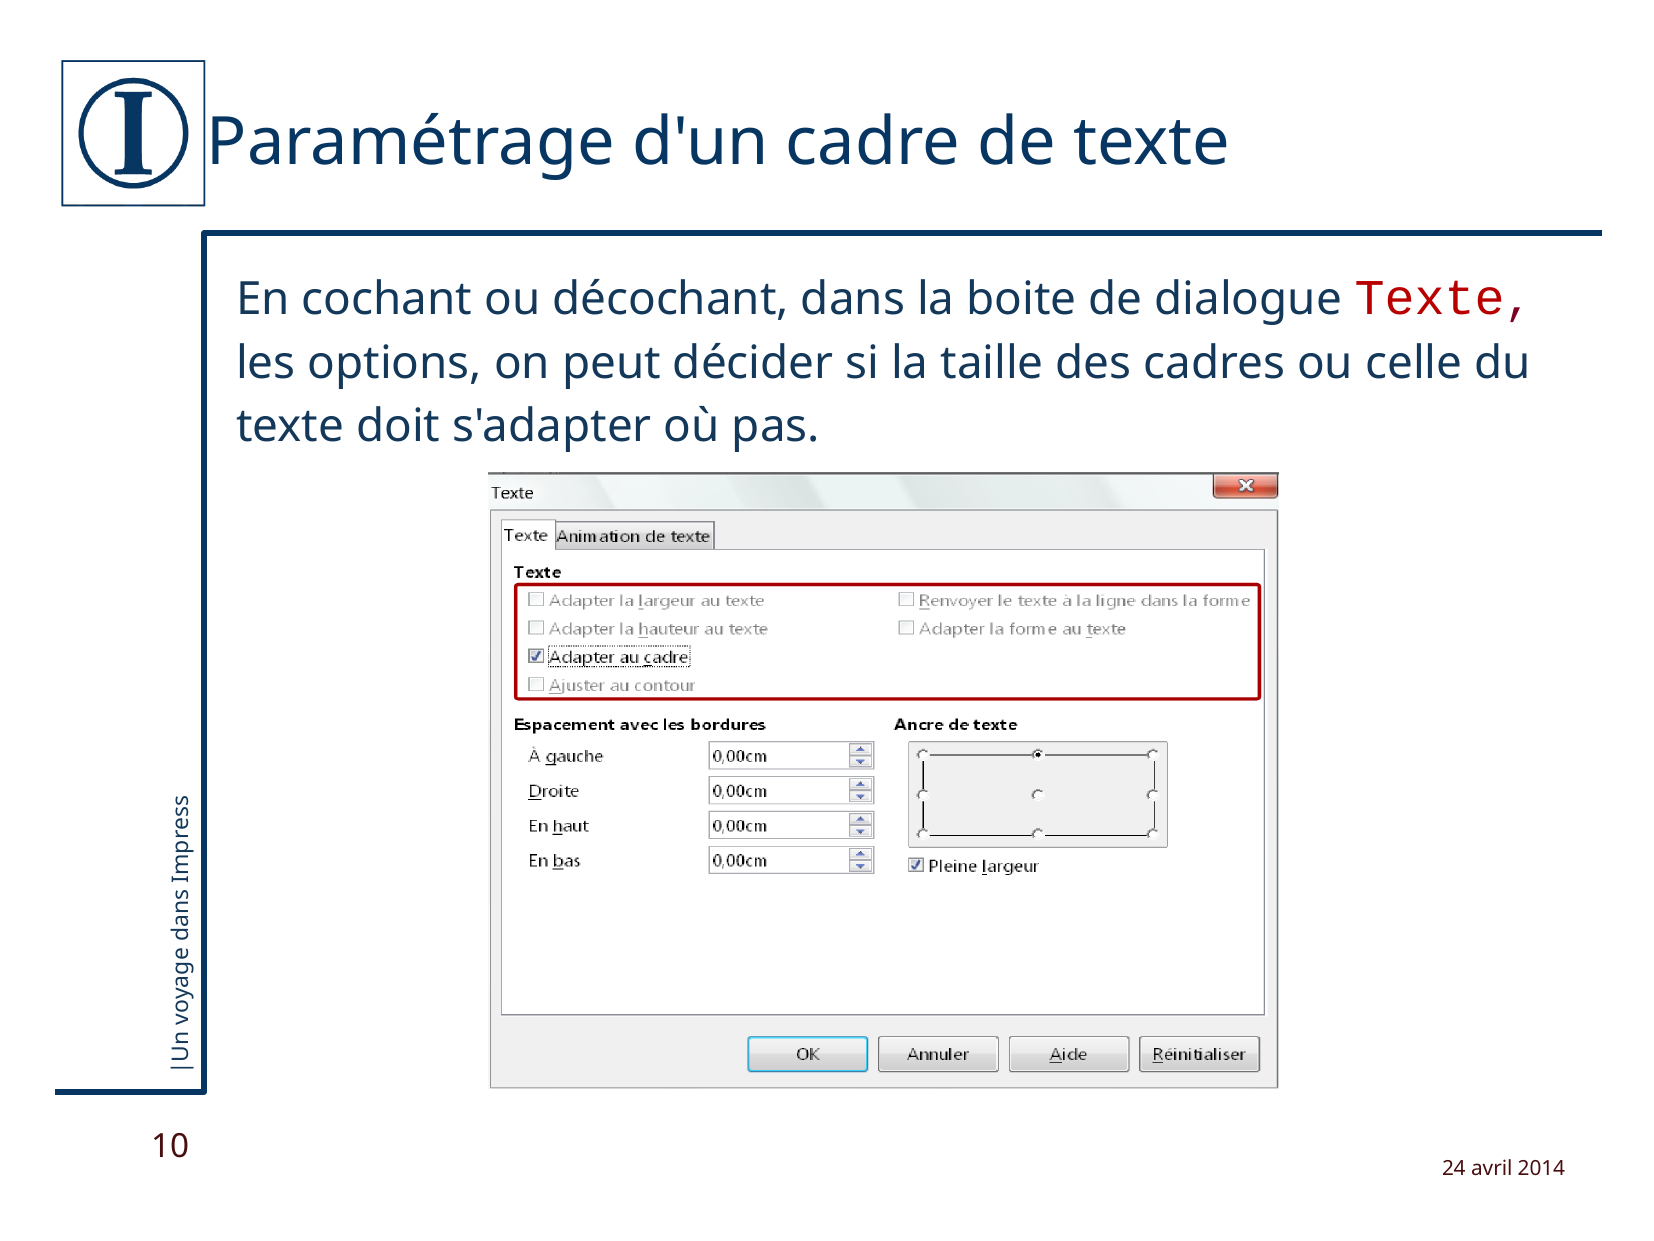

# Paramétrage d'un cadre de texte
En cochant ou décochant, dans la boite de dialogue Texte, les options, on peut décider si la taille des cadres ou celle du texte doit s'adapter où pas.
Un voyage dans Impress
24 avril 2014